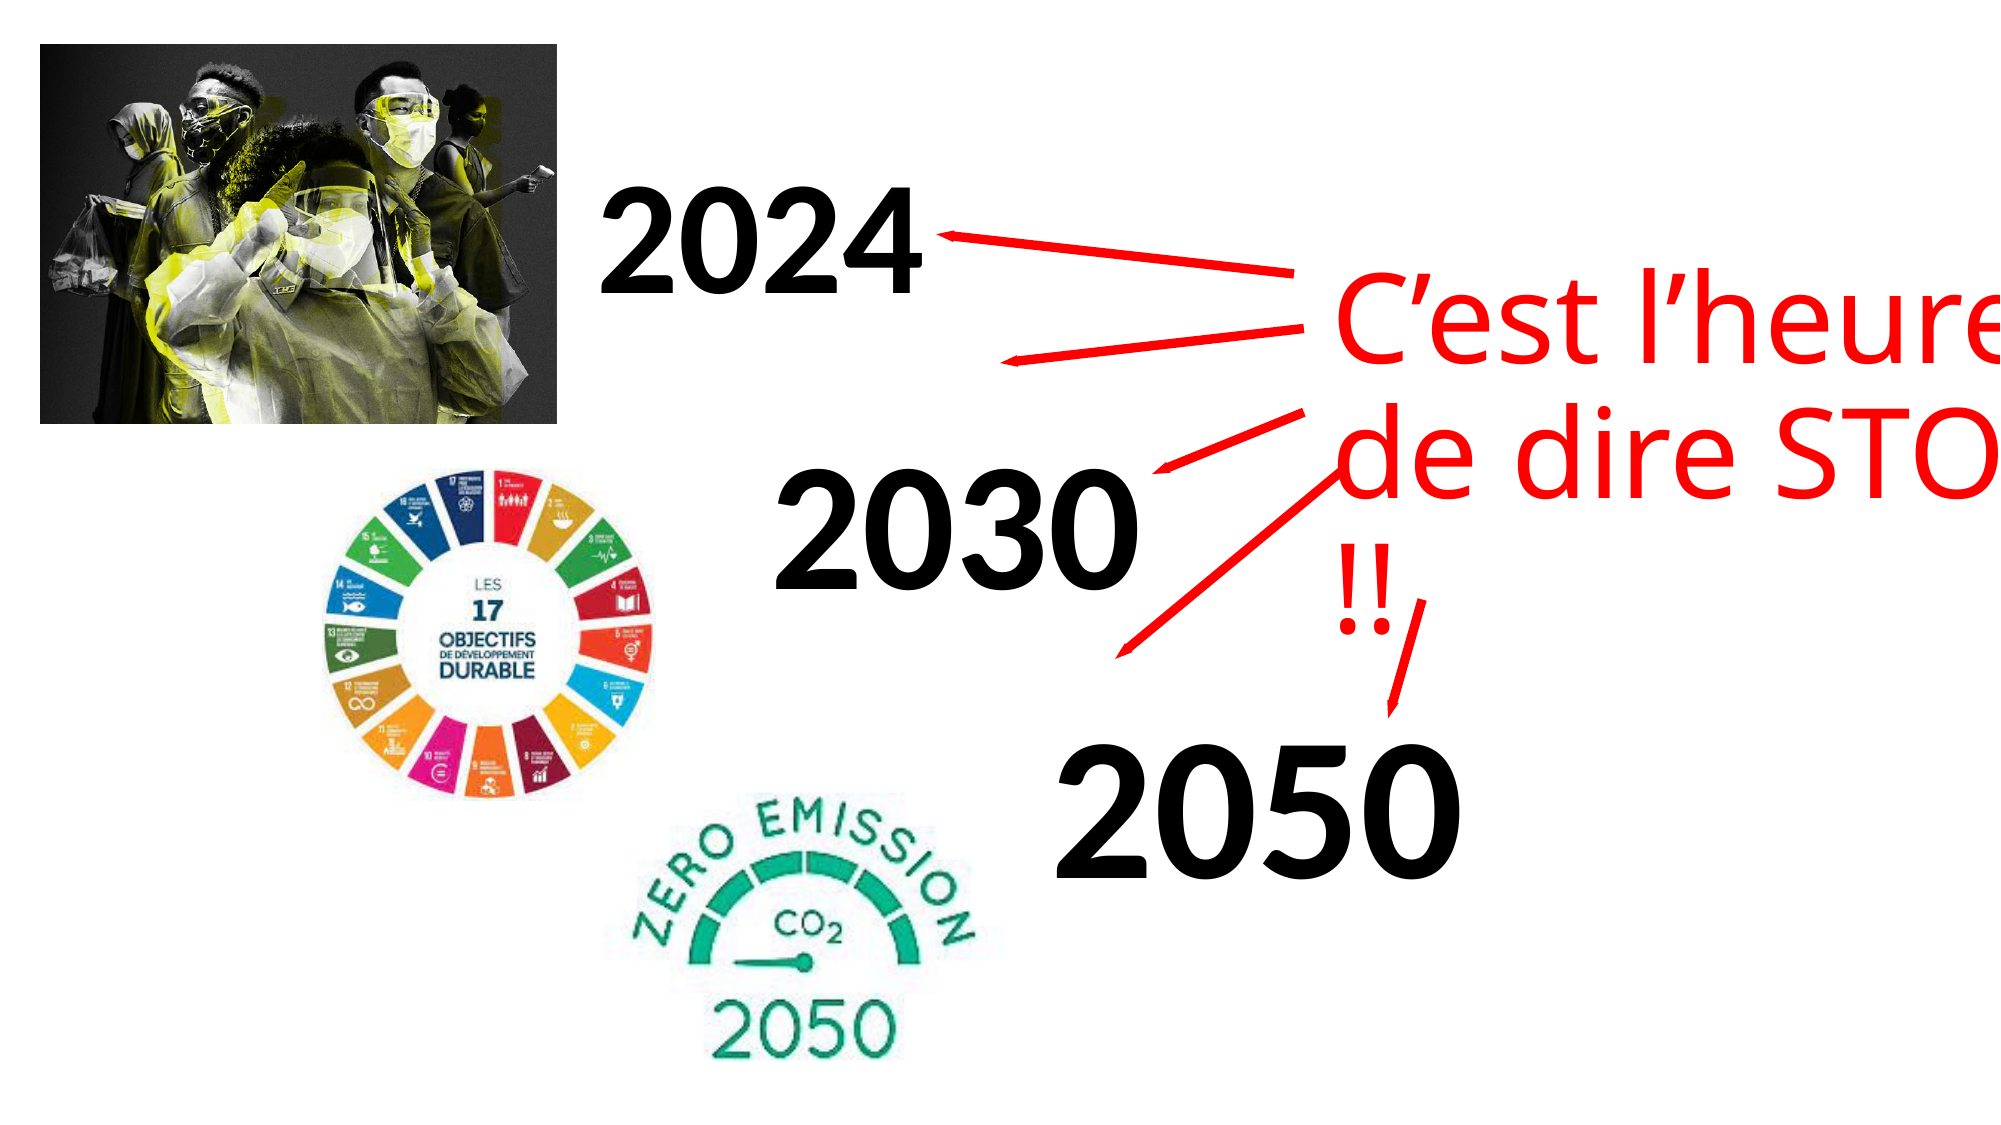

2024
C’est l’heure de dire STOP !!
2030
2050